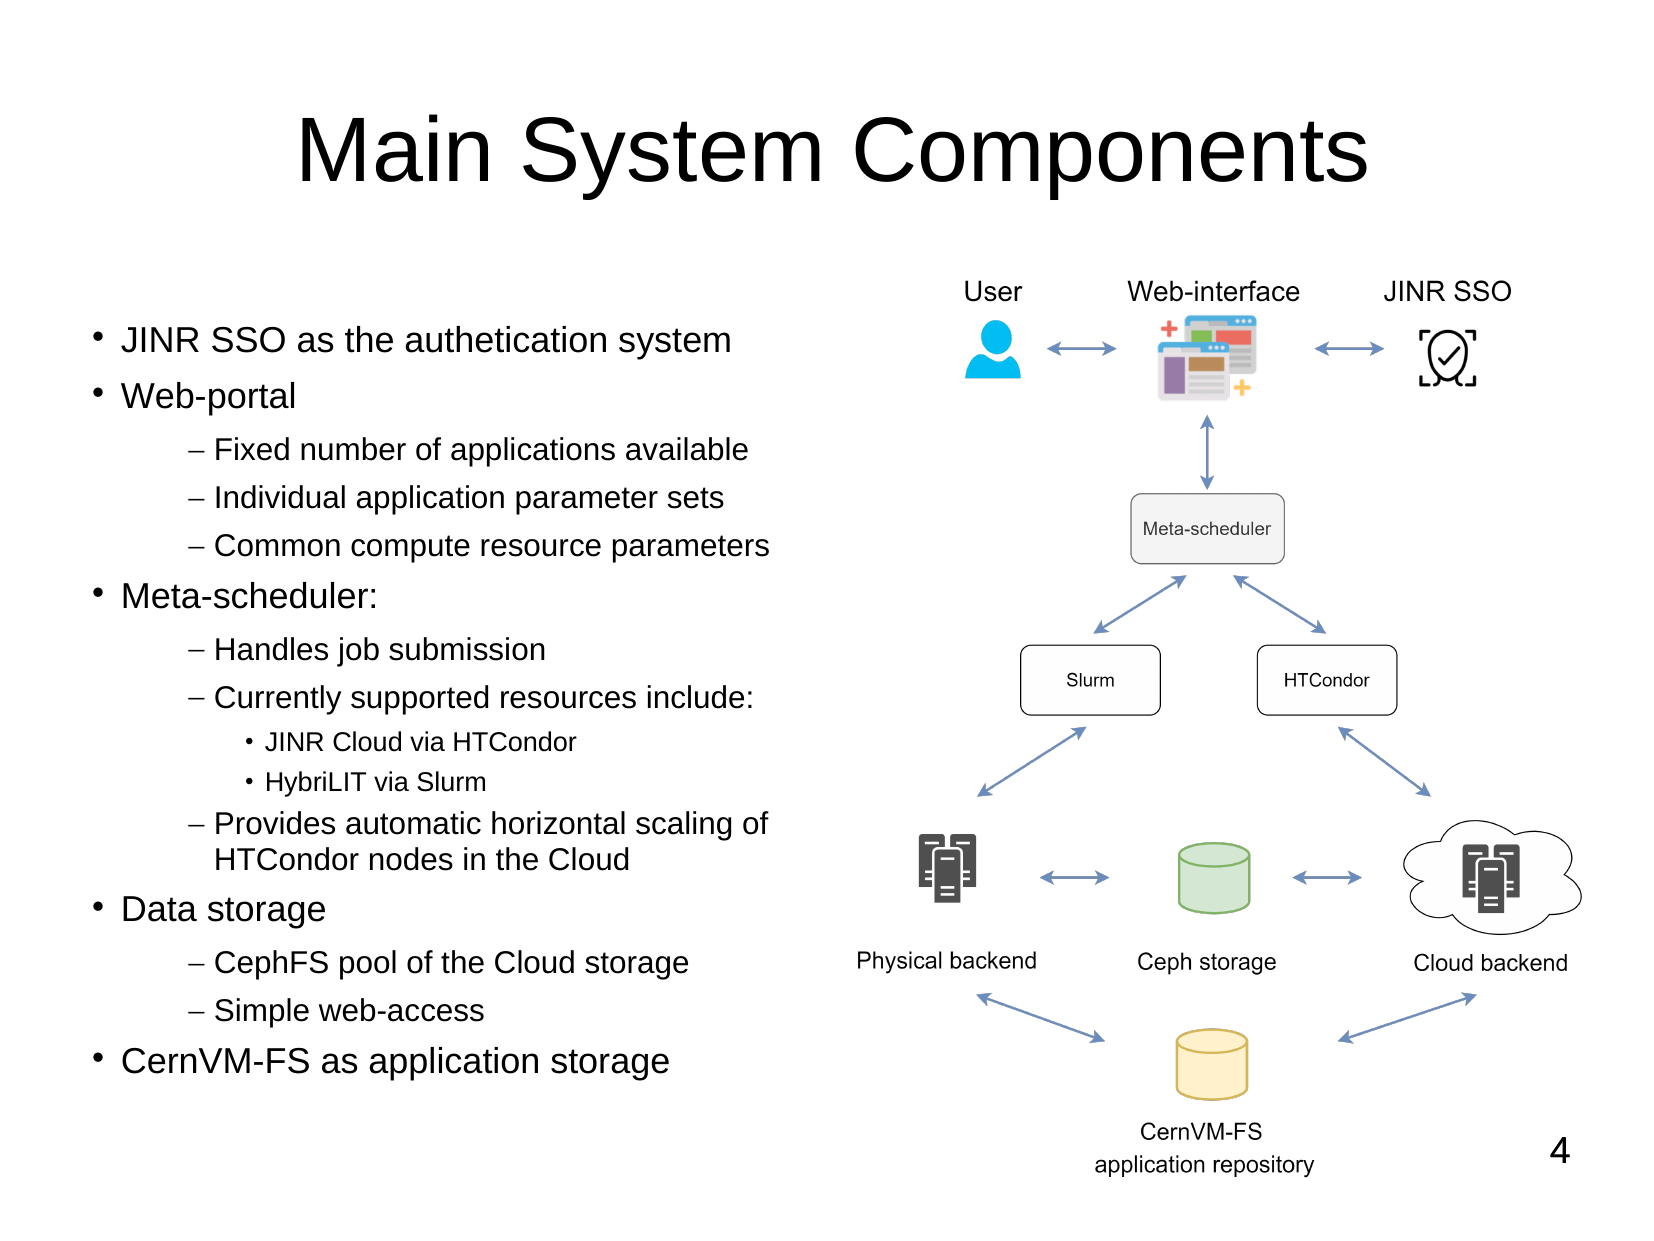

# Main System Components
JINR SSO as the authetication system
Web-portal
Fixed number of applications available
Individual application parameter sets
Common compute resource parameters
Meta-scheduler:
Handles job submission
Currently supported resources include:
JINR Cloud via HTCondor
HybriLIT via Slurm
Provides automatic horizontal scaling of HTCondor nodes in the Cloud
Data storage
CephFS pool of the Cloud storage
Simple web-access
CernVM-FS as application storage
4